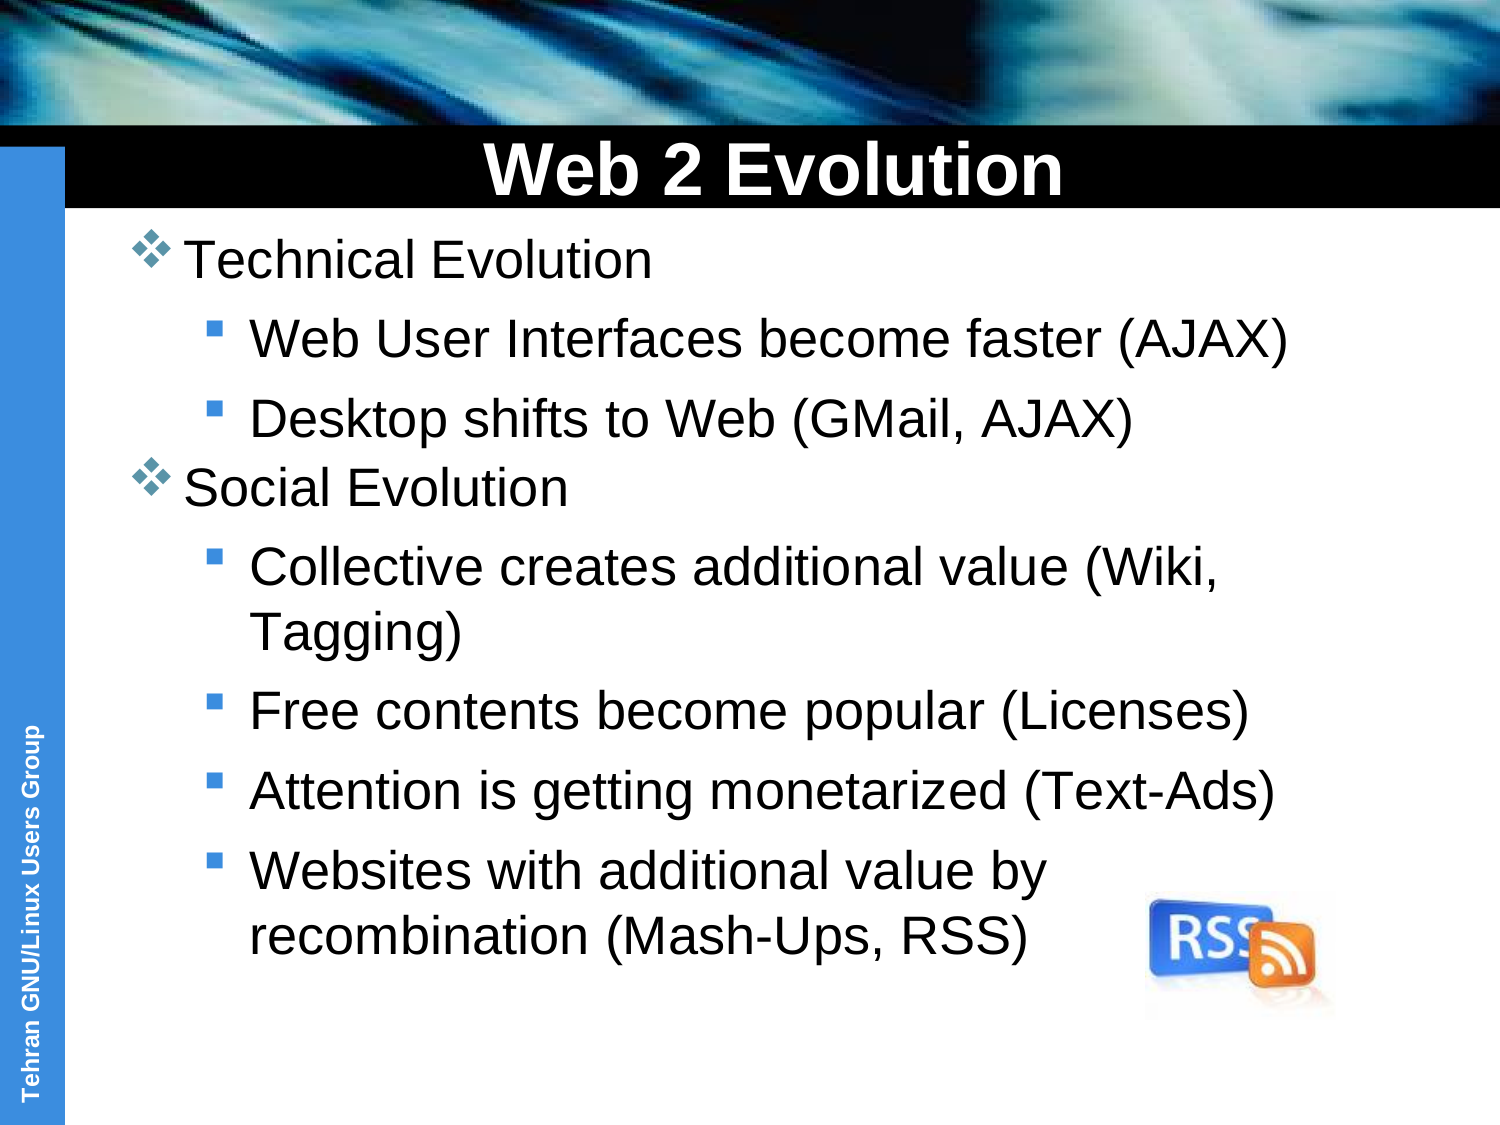

# Web 2 Evolution
Technical Evolution
Web User Interfaces become faster (AJAX)
Desktop shifts to Web (GMail, AJAX)
Social Evolution
Collective creates additional value (Wiki, Tagging)
Free contents become popular (Licenses)
Attention is getting monetarized (Text-Ads)
Websites with additional value by recombination (Mash-Ups, RSS)